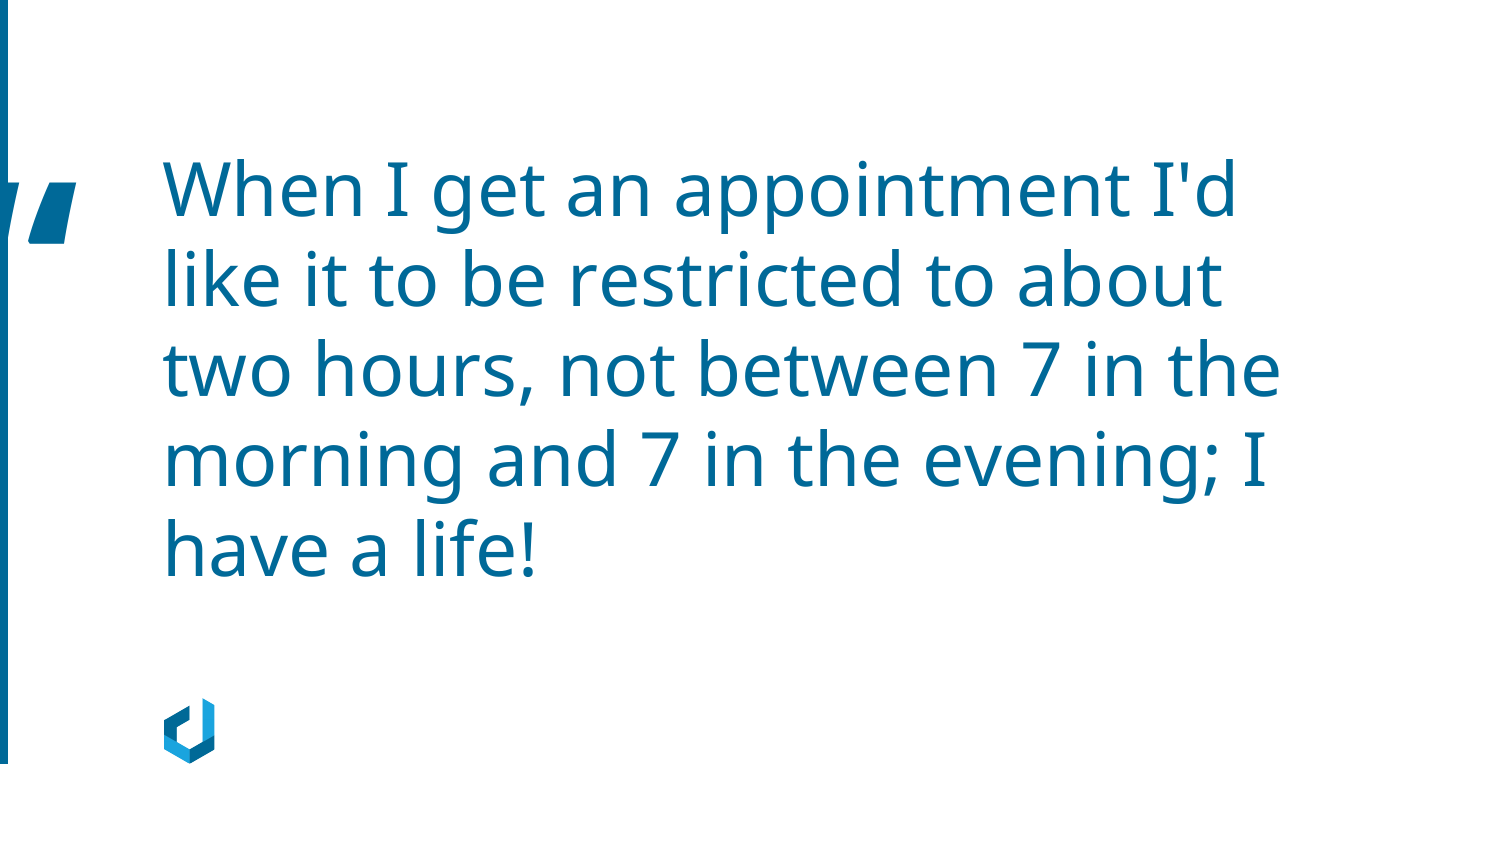

# When I get an appointment I'd like it to be restricted to about two hours, not between 7 in the morning and 7 in the evening; I have a life!